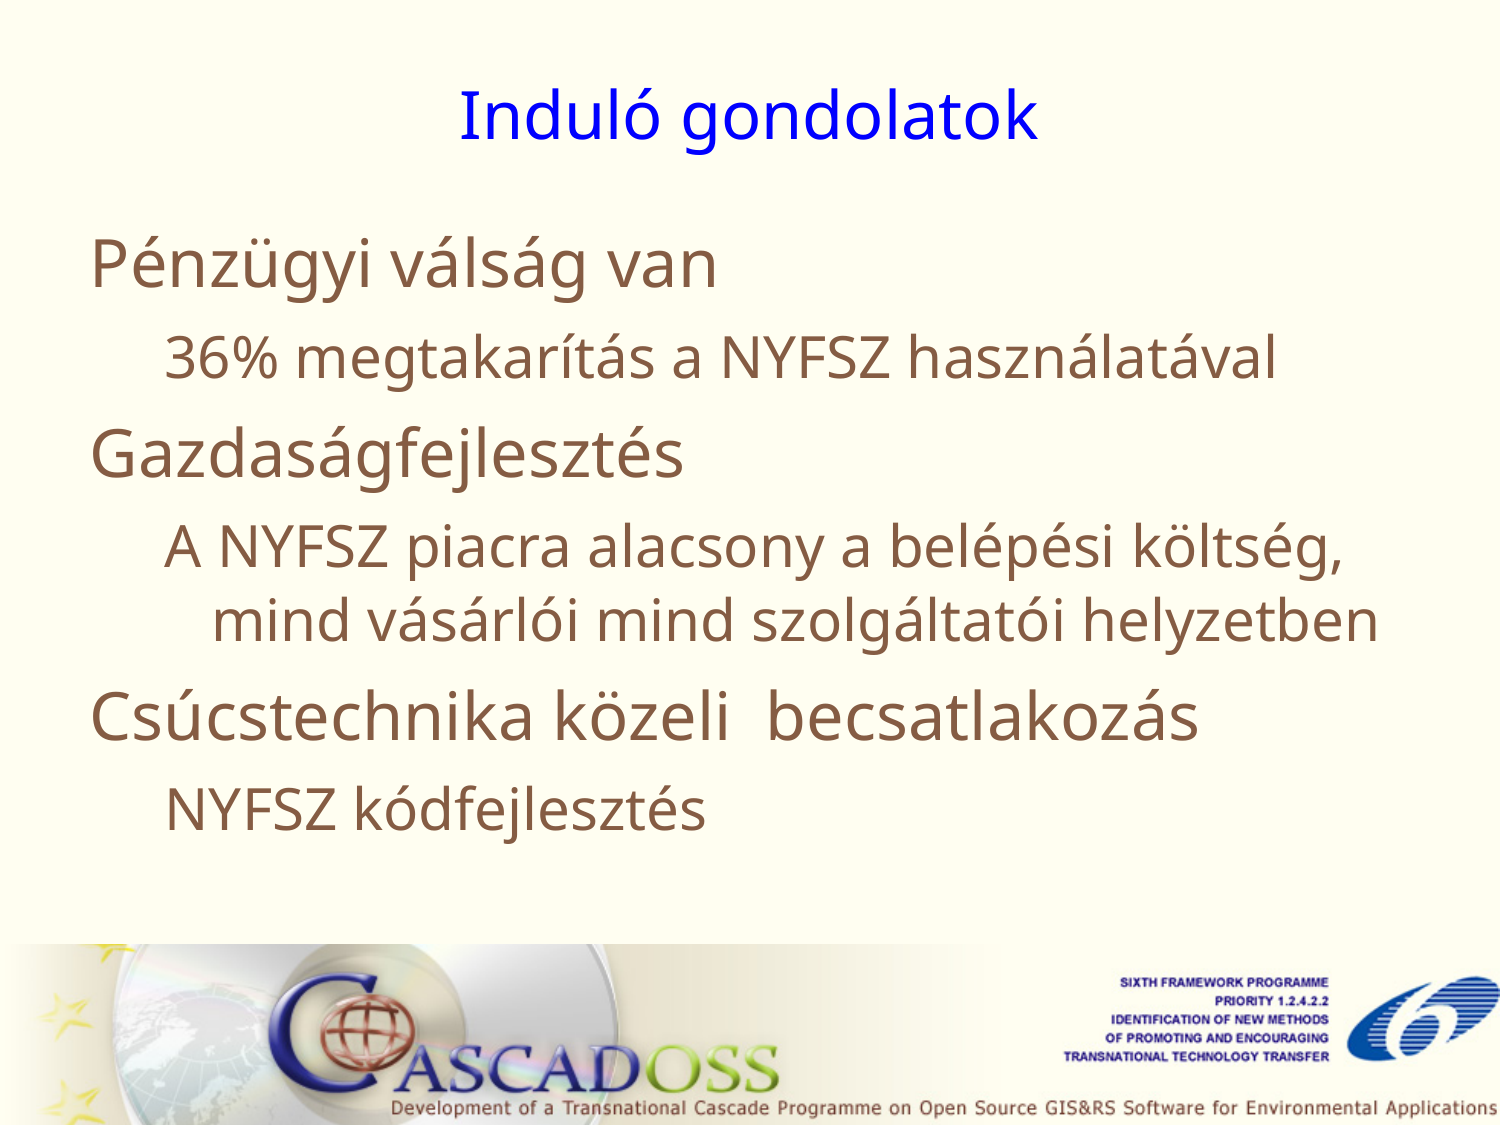

# Induló gondolatok
Pénzügyi válság van
36% megtakarítás a NYFSZ használatával
Gazdaságfejlesztés
A NYFSZ piacra alacsony a belépési költség, mind vásárlói mind szolgáltatói helyzetben
Csúcstechnika közeli becsatlakozás
NYFSZ kódfejlesztés